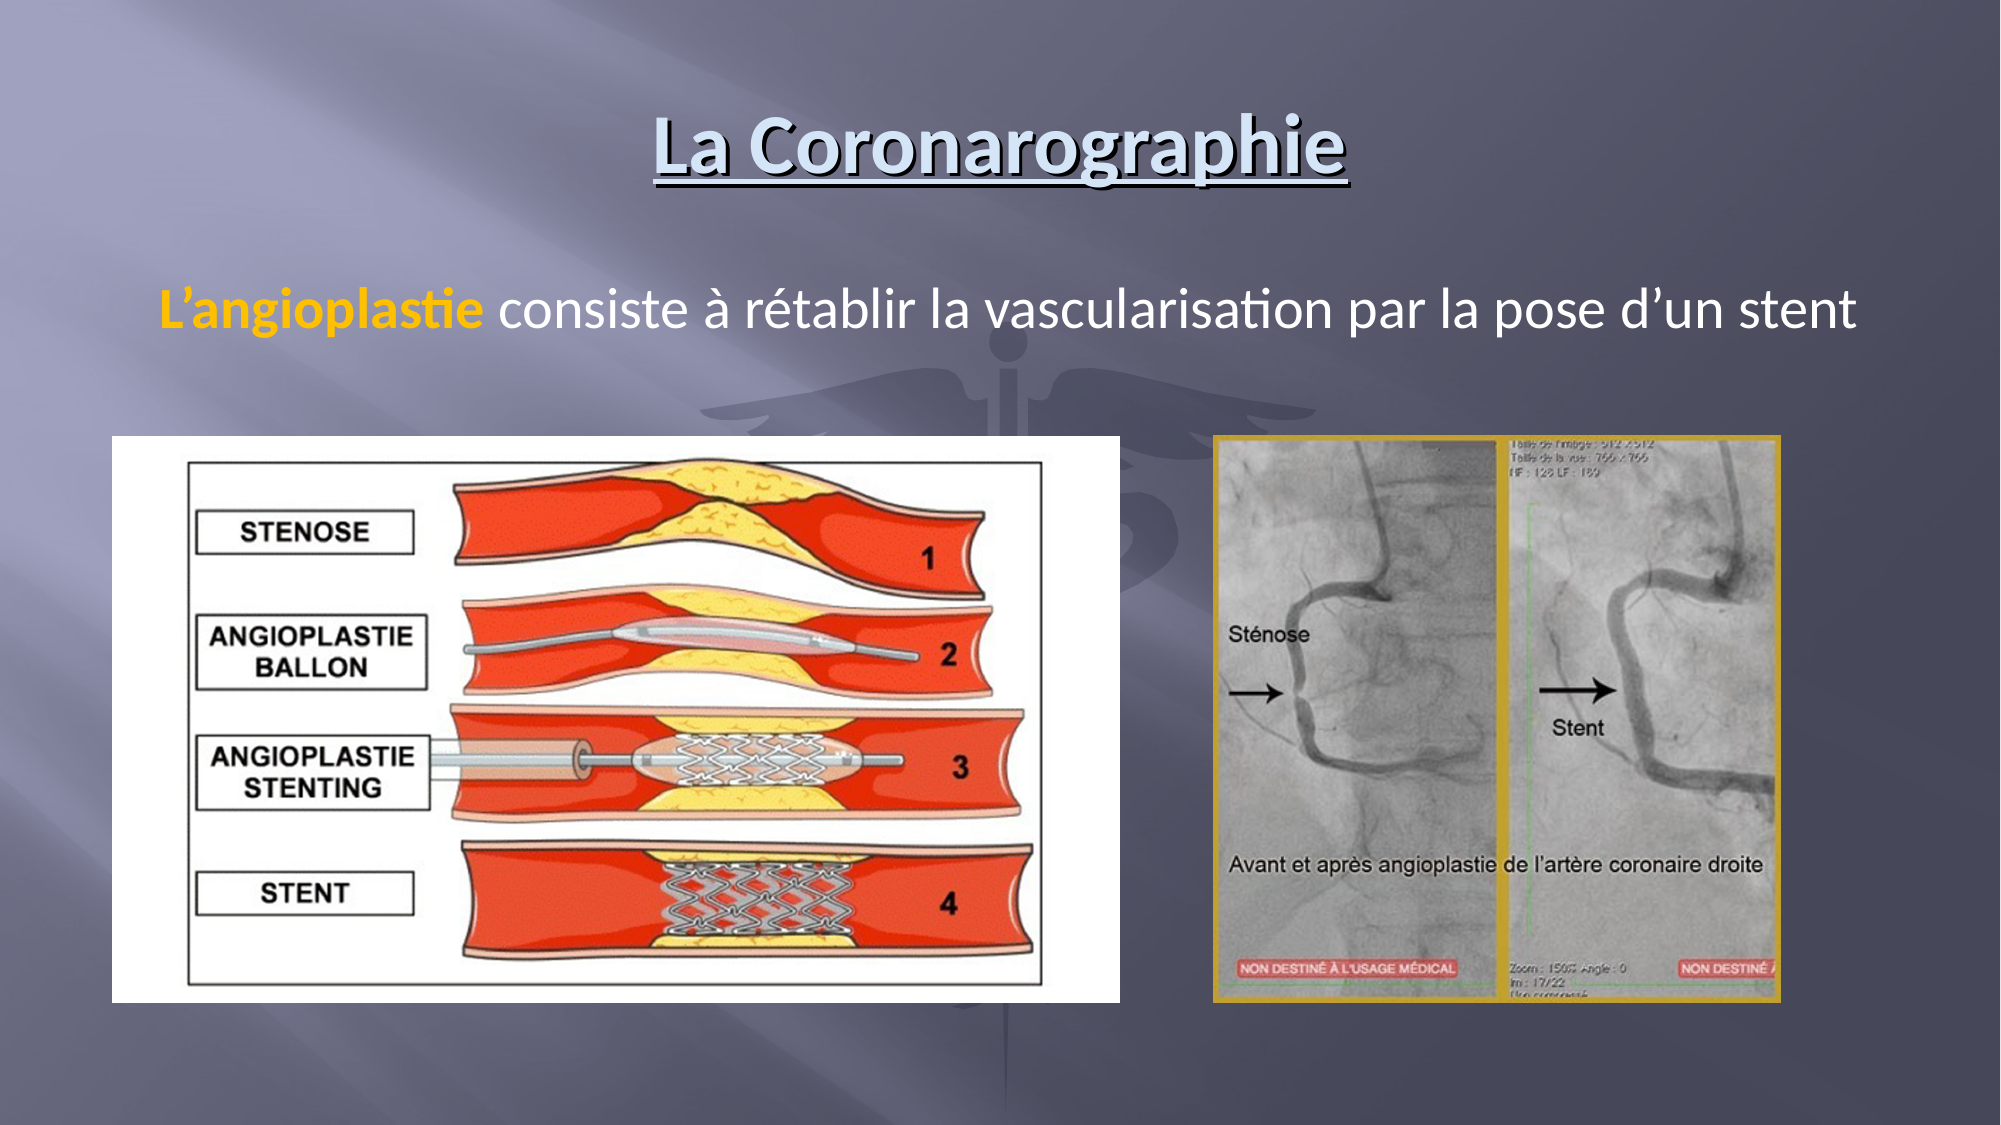

La Coronarographie
# L’angioplastie consiste à rétablir la vascularisation par la pose d’un stent